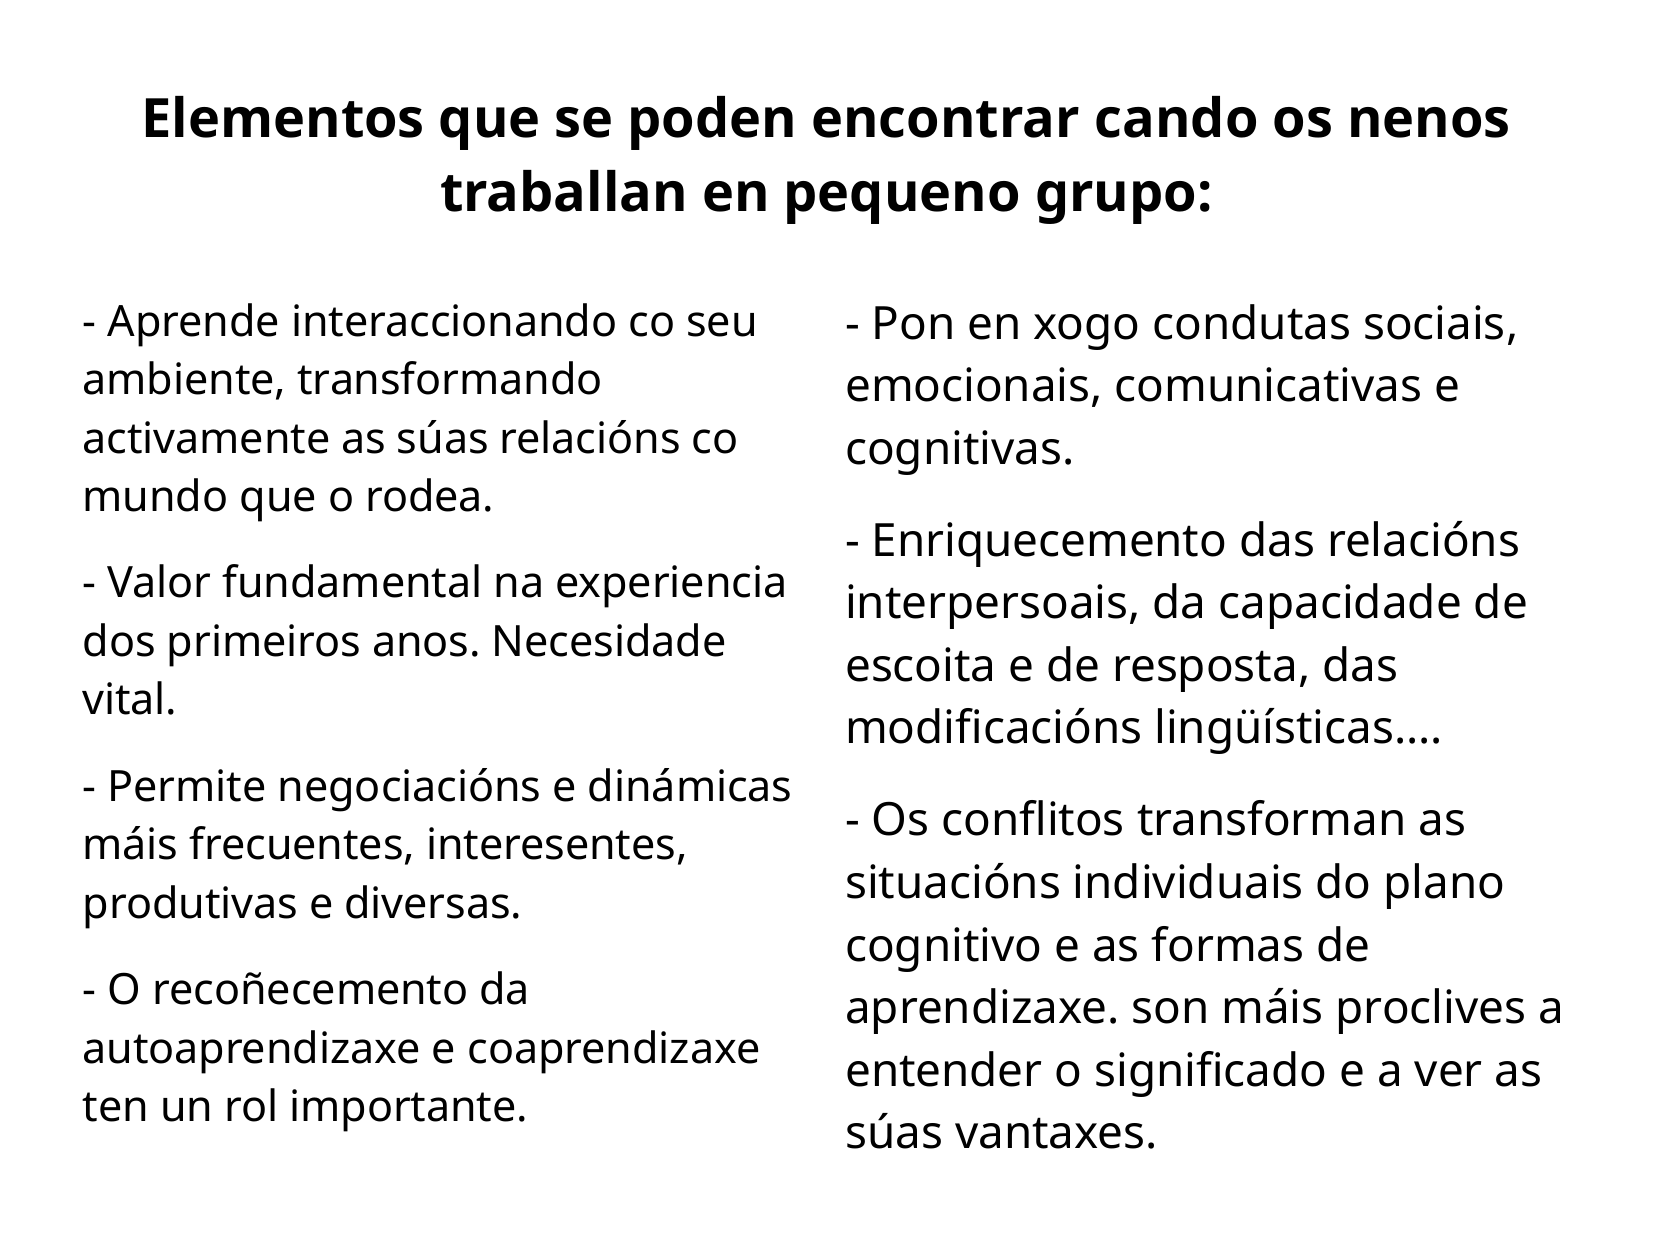

# Elementos que se poden encontrar cando os nenos traballan en pequeno grupo:
- Aprende interaccionando co seu ambiente, transformando activamente as súas relacións co mundo que o rodea.
- Valor fundamental na experiencia dos primeiros anos. Necesidade vital.
- Permite negociacións e dinámicas máis frecuentes, interesentes, produtivas e diversas.
- O recoñecemento da autoaprendizaxe e coaprendizaxe ten un rol importante.
- Pon en xogo condutas sociais, emocionais, comunicativas e cognitivas.
- Enriquecemento das relacións interpersoais, da capacidade de escoita e de resposta, das modificacións lingüísticas.…
- Os conflitos transforman as situacións individuais do plano cognitivo e as formas de aprendizaxe. son máis proclives a entender o significado e a ver as súas vantaxes.